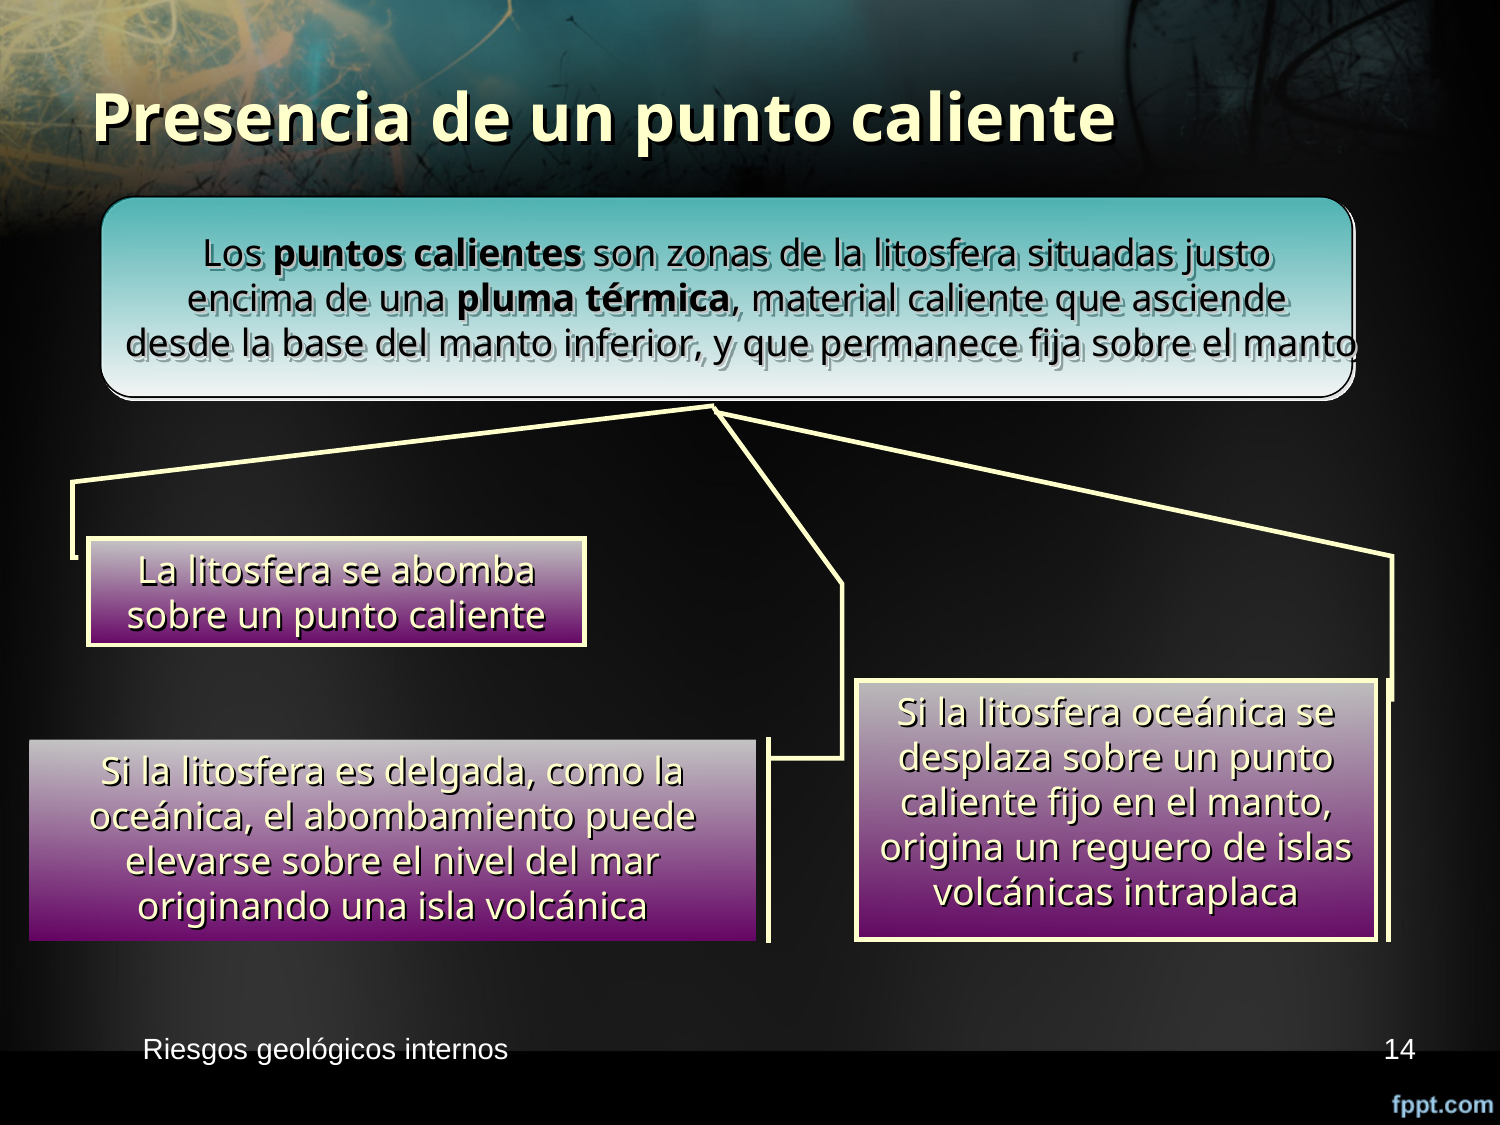

# Presencia de un punto caliente
Los puntos calientes son zonas de la litosfera situadas justo
encima de una pluma térmica, material caliente que asciende
desde la base del manto inferior, y que permanece fija sobre el manto
La litosfera se abomba sobre un punto caliente
Si la litosfera oceánica se desplaza sobre un punto caliente fijo en el manto, origina un reguero de islas volcánicas intraplaca
Si la litosfera es delgada, como la oceánica, el abombamiento puede elevarse sobre el nivel del mar originando una isla volcánica
Riesgos geológicos internos